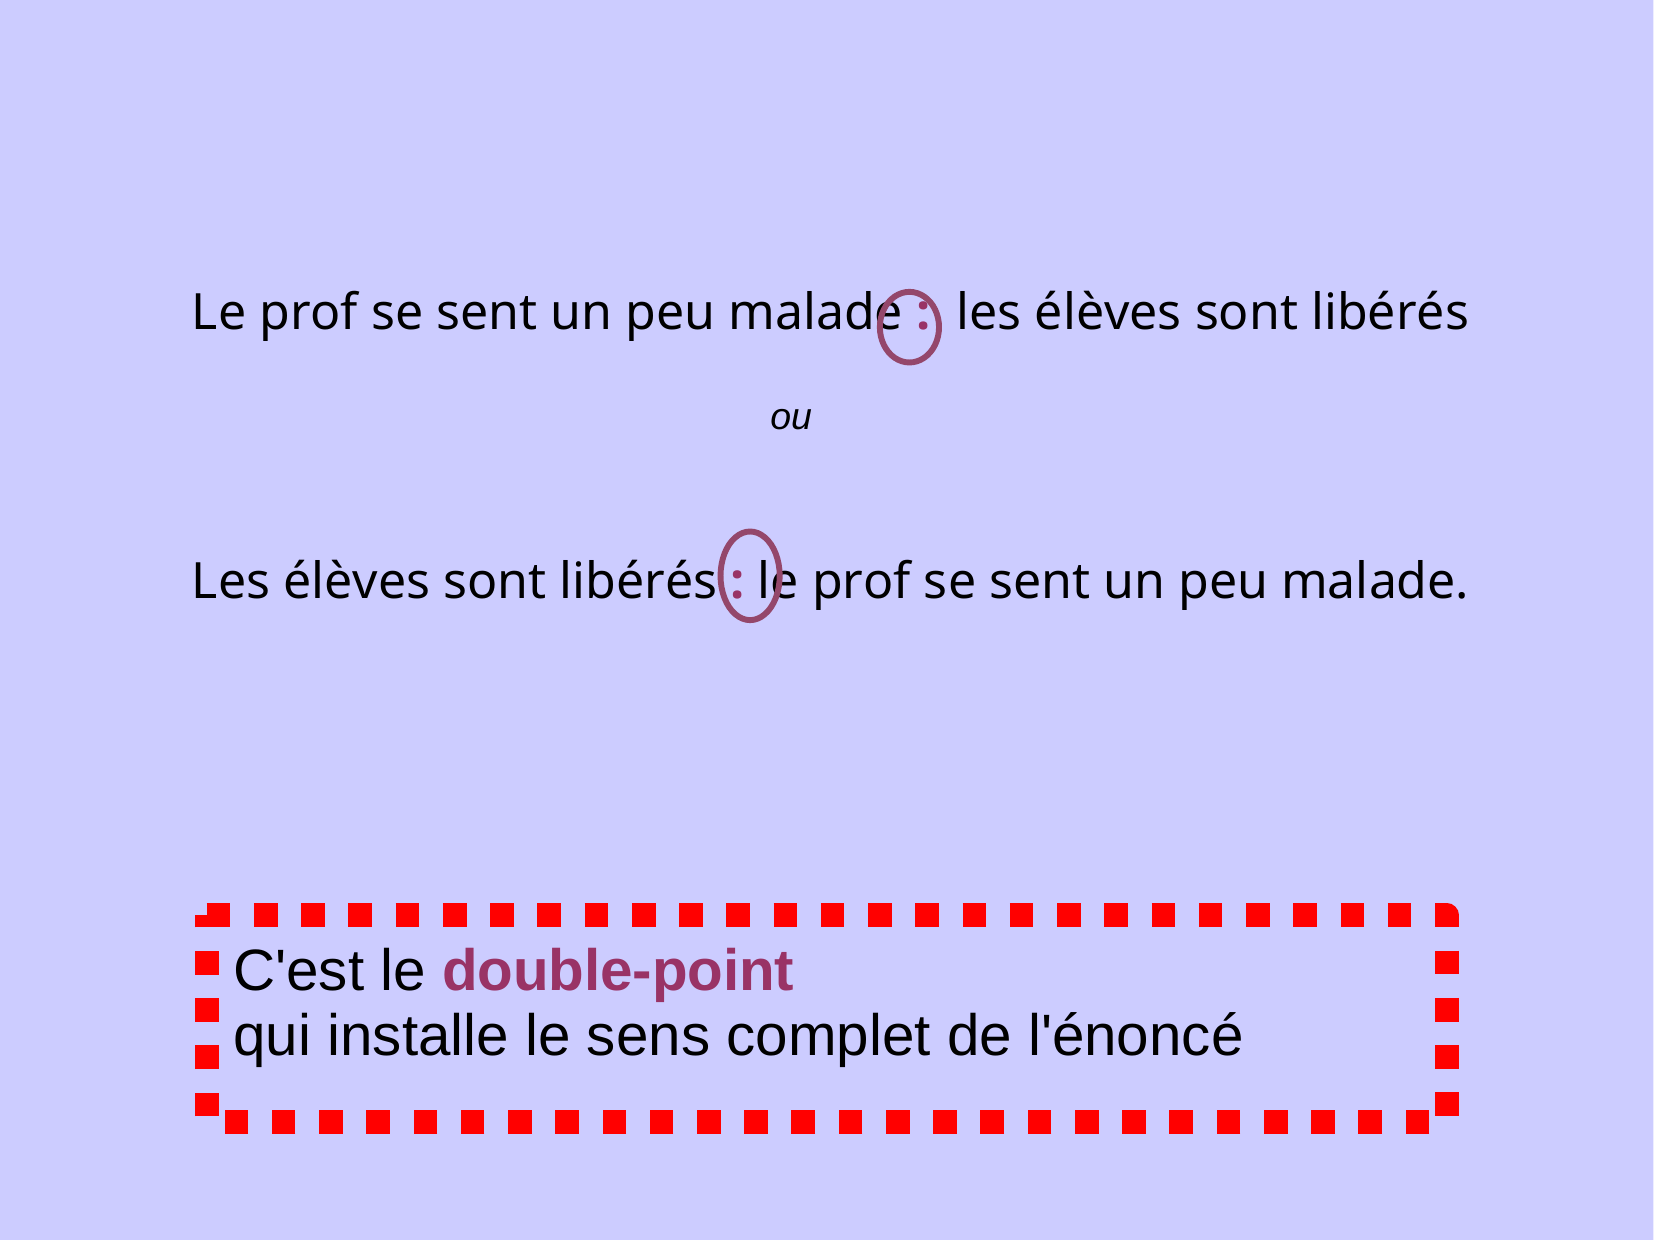

Le prof se sent un peu malade : les élèves sont libérés
ou
Les élèves sont libérés : le prof se sent un peu malade.
C'est le double-point
qui installe le sens complet de l'énoncé